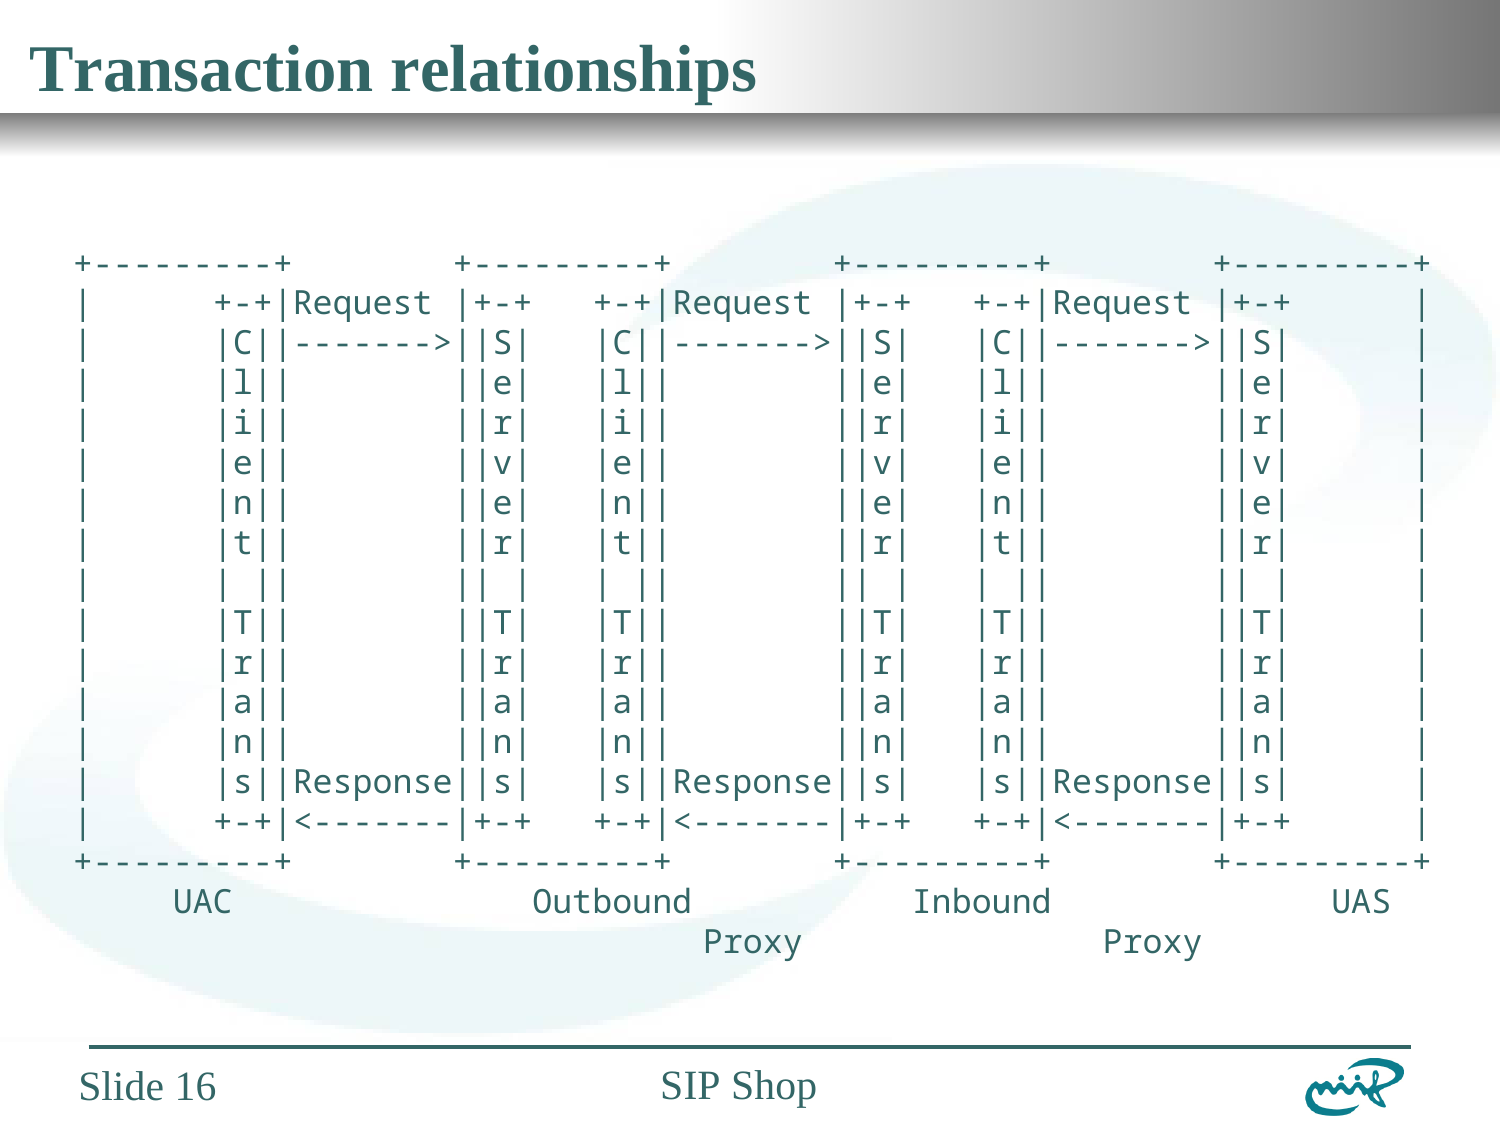

# Transaction relationships
+---------+ +---------+ +---------+ +---------+
| +-+|Request |+-+ +-+|Request |+-+ +-+|Request |+-+ |
| |C||------->||S| |C||------->||S| |C||------->||S| |
| |l|| ||e| |l|| ||e| |l|| ||e| |
| |i|| ||r| |i|| ||r| |i|| ||r| |
| |e|| ||v| |e|| ||v| |e|| ||v| |
| |n|| ||e| |n|| ||e| |n|| ||e| |
| |t|| ||r| |t|| ||r| |t|| ||r| |
| | || || | | || || | | || || | |
| |T|| ||T| |T|| ||T| |T|| ||T| |
| |r|| ||r| |r|| ||r| |r|| ||r| |
| |a|| ||a| |a|| ||a| |a|| ||a| |
| |n|| ||n| |n|| ||n| |n|| ||n| |
| |s||Response||s| |s||Response||s| |s||Response||s| |
| +-+|<-------|+-+ +-+|<-------|+-+ +-+|<-------|+-+ |
+---------+ +---------+ +---------+ +---------+
 UAC Outbound Inbound UAS
 Proxy Proxy
16